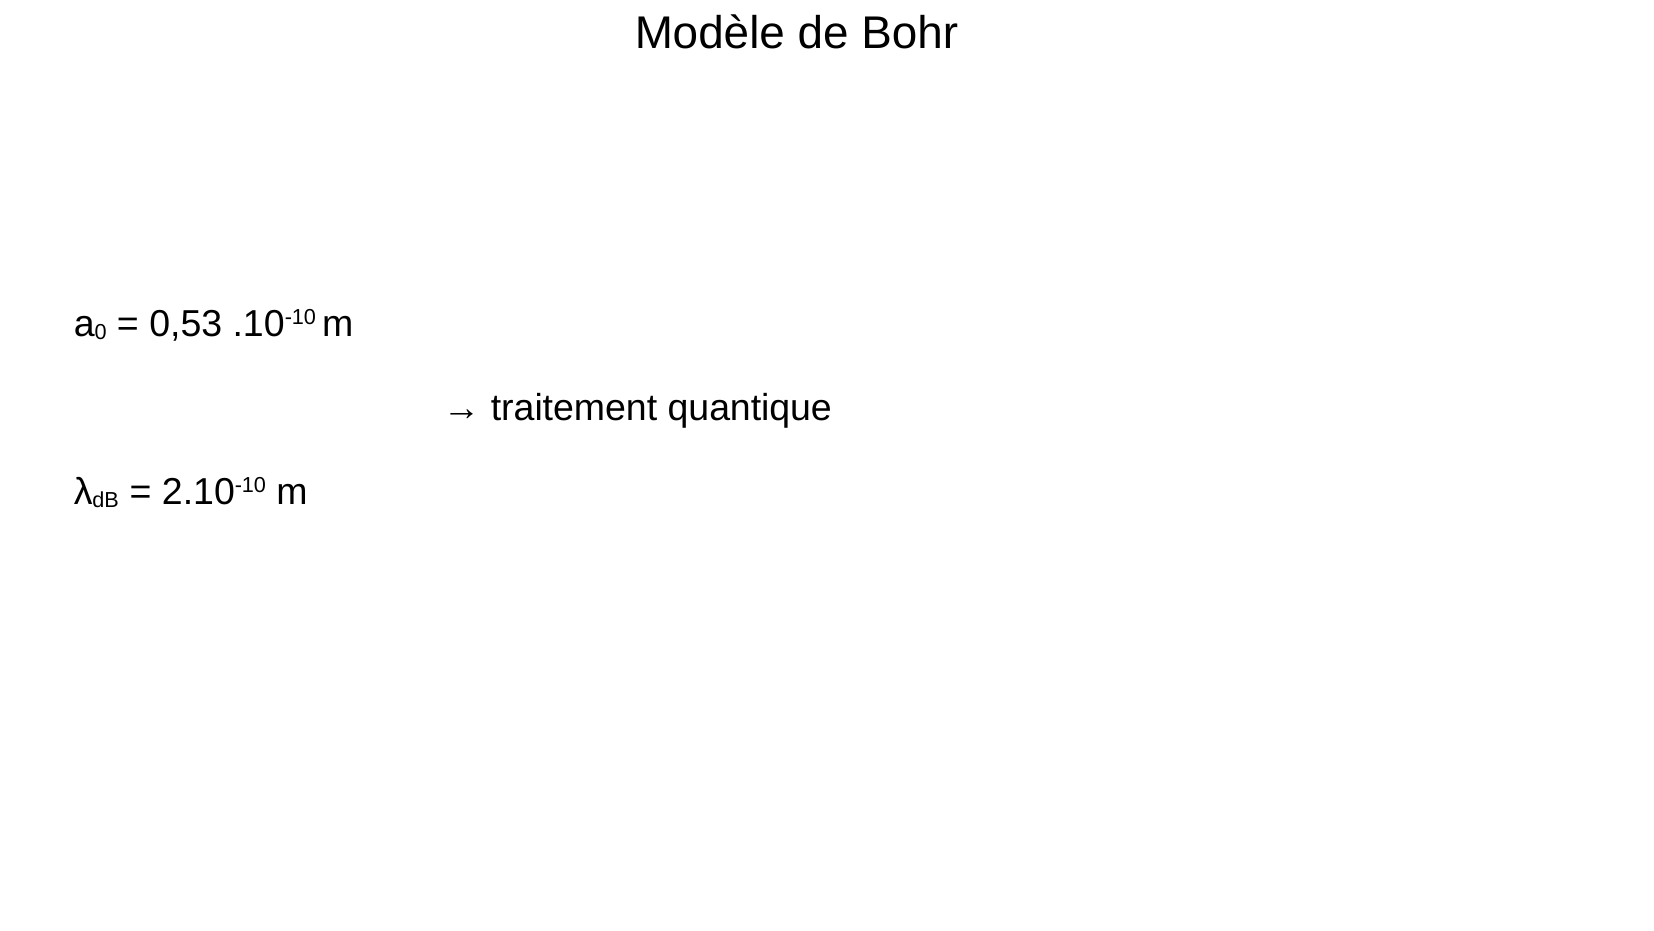

Modèle de Bohr
a0 = 0,53 .10-10 m
					→ traitement quantique
λdB = 2.10-10 m